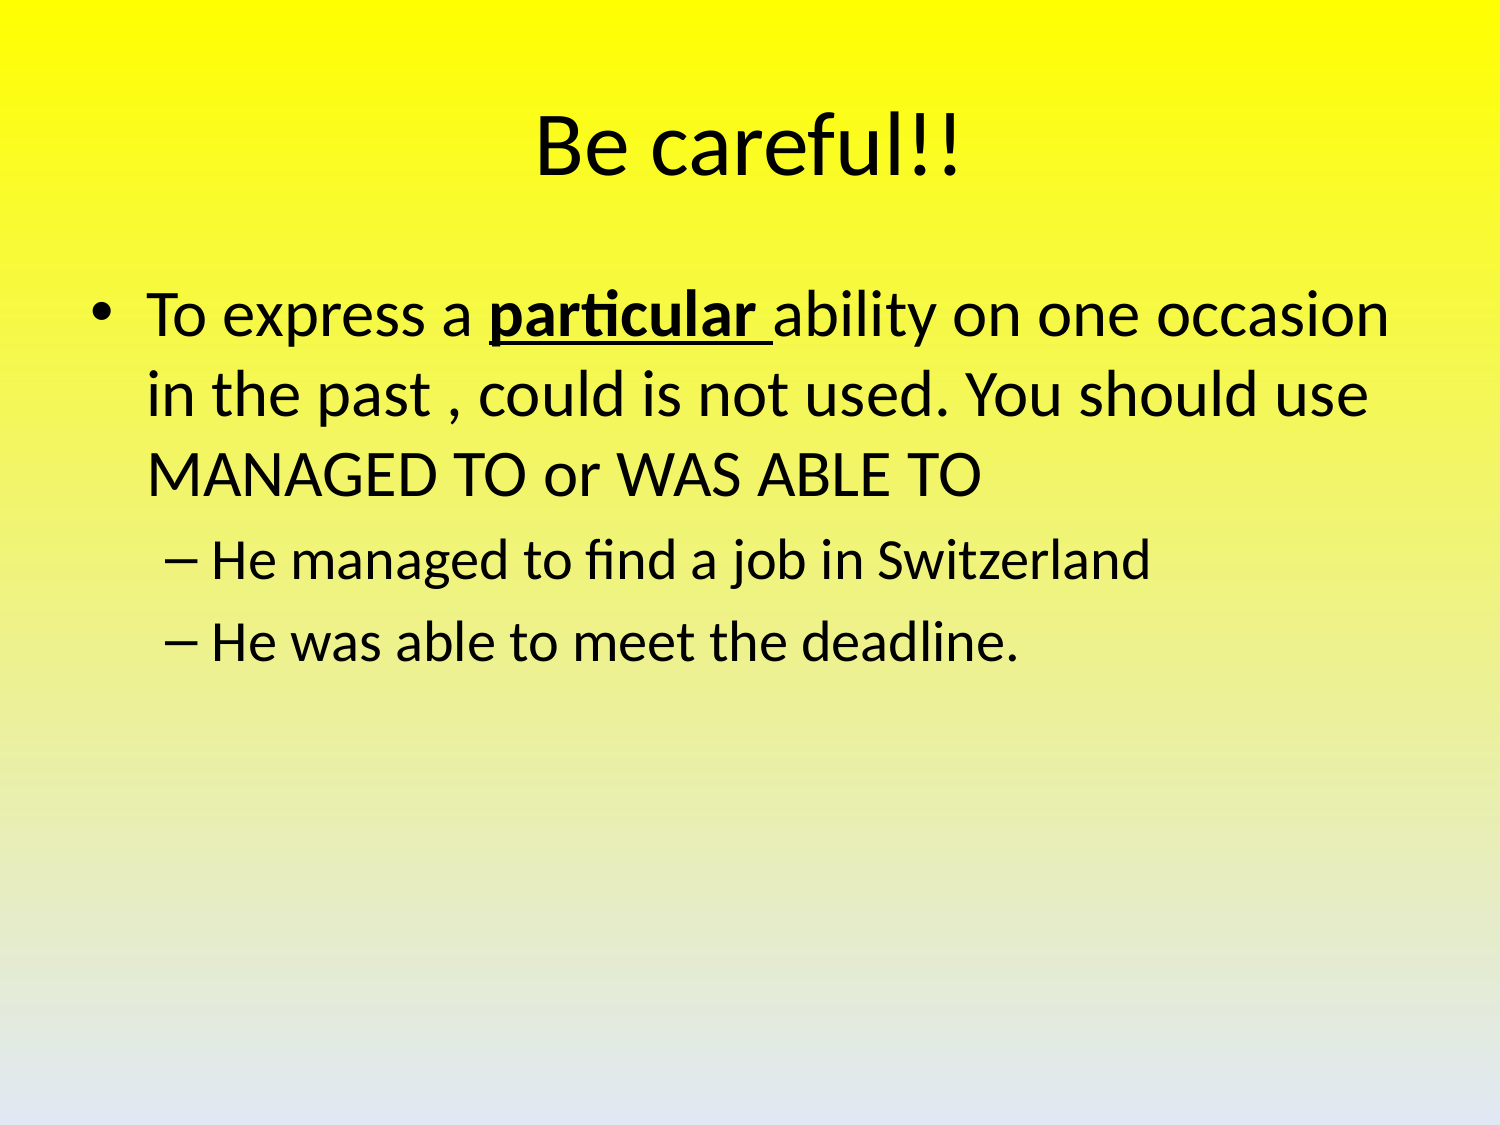

# Be careful!!
To express a particular ability on one occasion in the past , could is not used. You should use MANAGED TO or WAS ABLE TO
He managed to find a job in Switzerland
He was able to meet the deadline.